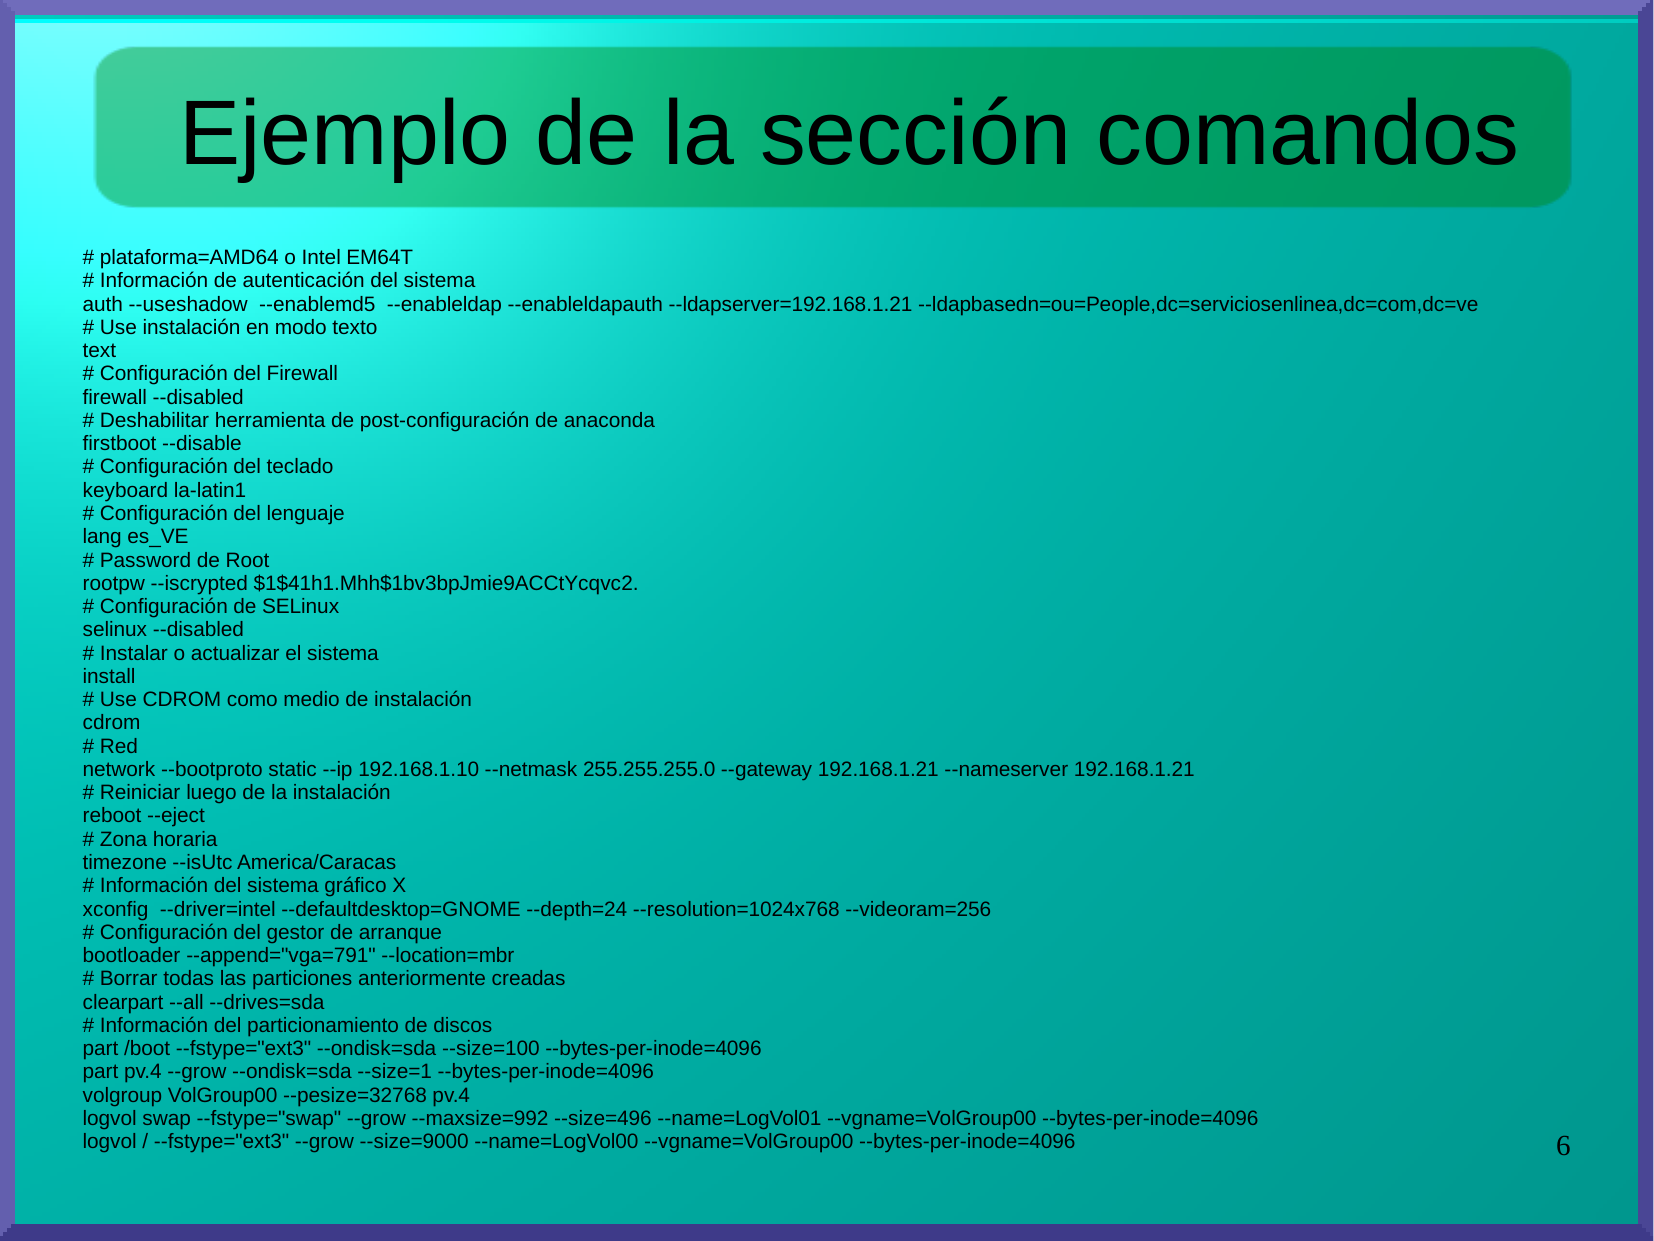

# Ejemplo de la sección comandos
# plataforma=AMD64 o Intel EM64T
# Información de autenticación del sistema
auth --useshadow --enablemd5 --enableldap --enableldapauth --ldapserver=192.168.1.21 --ldapbasedn=ou=People,dc=serviciosenlinea,dc=com,dc=ve
# Use instalación en modo texto
text
# Configuración del Firewall
firewall --disabled
# Deshabilitar herramienta de post-configuración de anaconda
firstboot --disable
# Configuración del teclado
keyboard la-latin1
# Configuración del lenguaje
lang es_VE
# Password de Root
rootpw --iscrypted $1$41h1.Mhh$1bv3bpJmie9ACCtYcqvc2.
# Configuración de SELinux
selinux --disabled
# Instalar o actualizar el sistema
install
# Use CDROM como medio de instalación
cdrom
# Red
network --bootproto static --ip 192.168.1.10 --netmask 255.255.255.0 --gateway 192.168.1.21 --nameserver 192.168.1.21
# Reiniciar luego de la instalación
reboot --eject
# Zona horaria
timezone --isUtc America/Caracas
# Información del sistema gráfico X
xconfig --driver=intel --defaultdesktop=GNOME --depth=24 --resolution=1024x768 --videoram=256
# Configuración del gestor de arranque
bootloader --append="vga=791" --location=mbr
# Borrar todas las particiones anteriormente creadas
clearpart --all --drives=sda
# Información del particionamiento de discos
part /boot --fstype="ext3" --ondisk=sda --size=100 --bytes-per-inode=4096
part pv.4 --grow --ondisk=sda --size=1 --bytes-per-inode=4096
volgroup VolGroup00 --pesize=32768 pv.4
logvol swap --fstype="swap" --grow --maxsize=992 --size=496 --name=LogVol01 --vgname=VolGroup00 --bytes-per-inode=4096
logvol / --fstype="ext3" --grow --size=9000 --name=LogVol00 --vgname=VolGroup00 --bytes-per-inode=4096
6